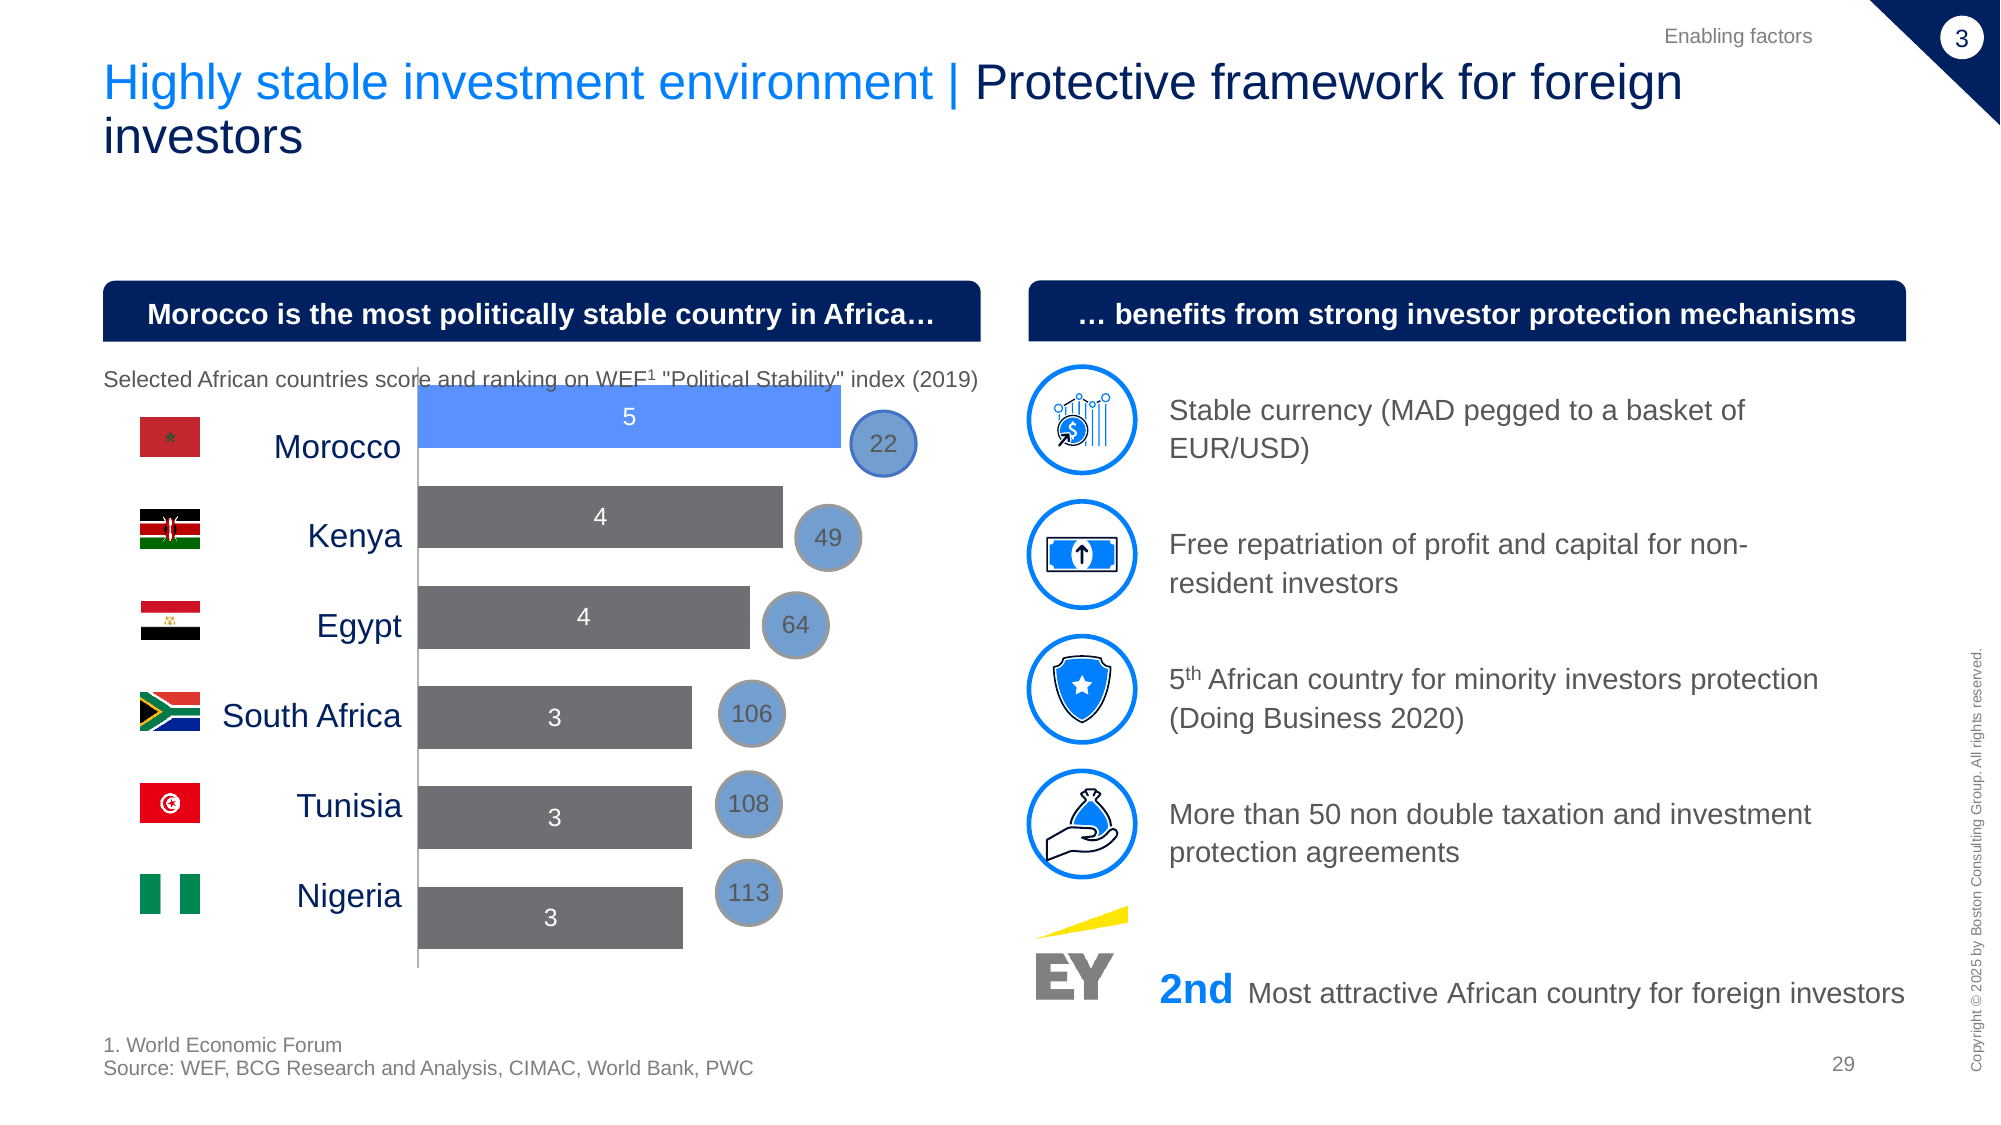

Enabling factors
3
# Highly stable investment environment | Protective framework for foreign investors
… benefits from strong investor protection mechanisms
Morocco is the most politically stable country in Africa…
### Chart
| Category | Series1 |
|---|---|
| 1 | 5.1 |
| 2 | 4.4 |
| 3 | 4.0 |
| 4 | 3.3 |
| 5 | 3.3 |
| 6 | 3.2 |Selected African countries score and ranking on WEF1 "Political Stability" index (2019)
Stable currency (MAD pegged to a basket of EUR/USD)
22
Morocco
49
Kenya
Free repatriation of profit and capital for non-resident investors
64
Egypt
5th African country for minority investors protection (Doing Business 2020)
106
South Africa
108
Tunisia
More than 50 non double taxation and investment protection agreements
113
Nigeria
2nd Most attractive African country for foreign investors
1. World Economic Forum
Source: WEF, BCG Research and Analysis, CIMAC, World Bank, PWC